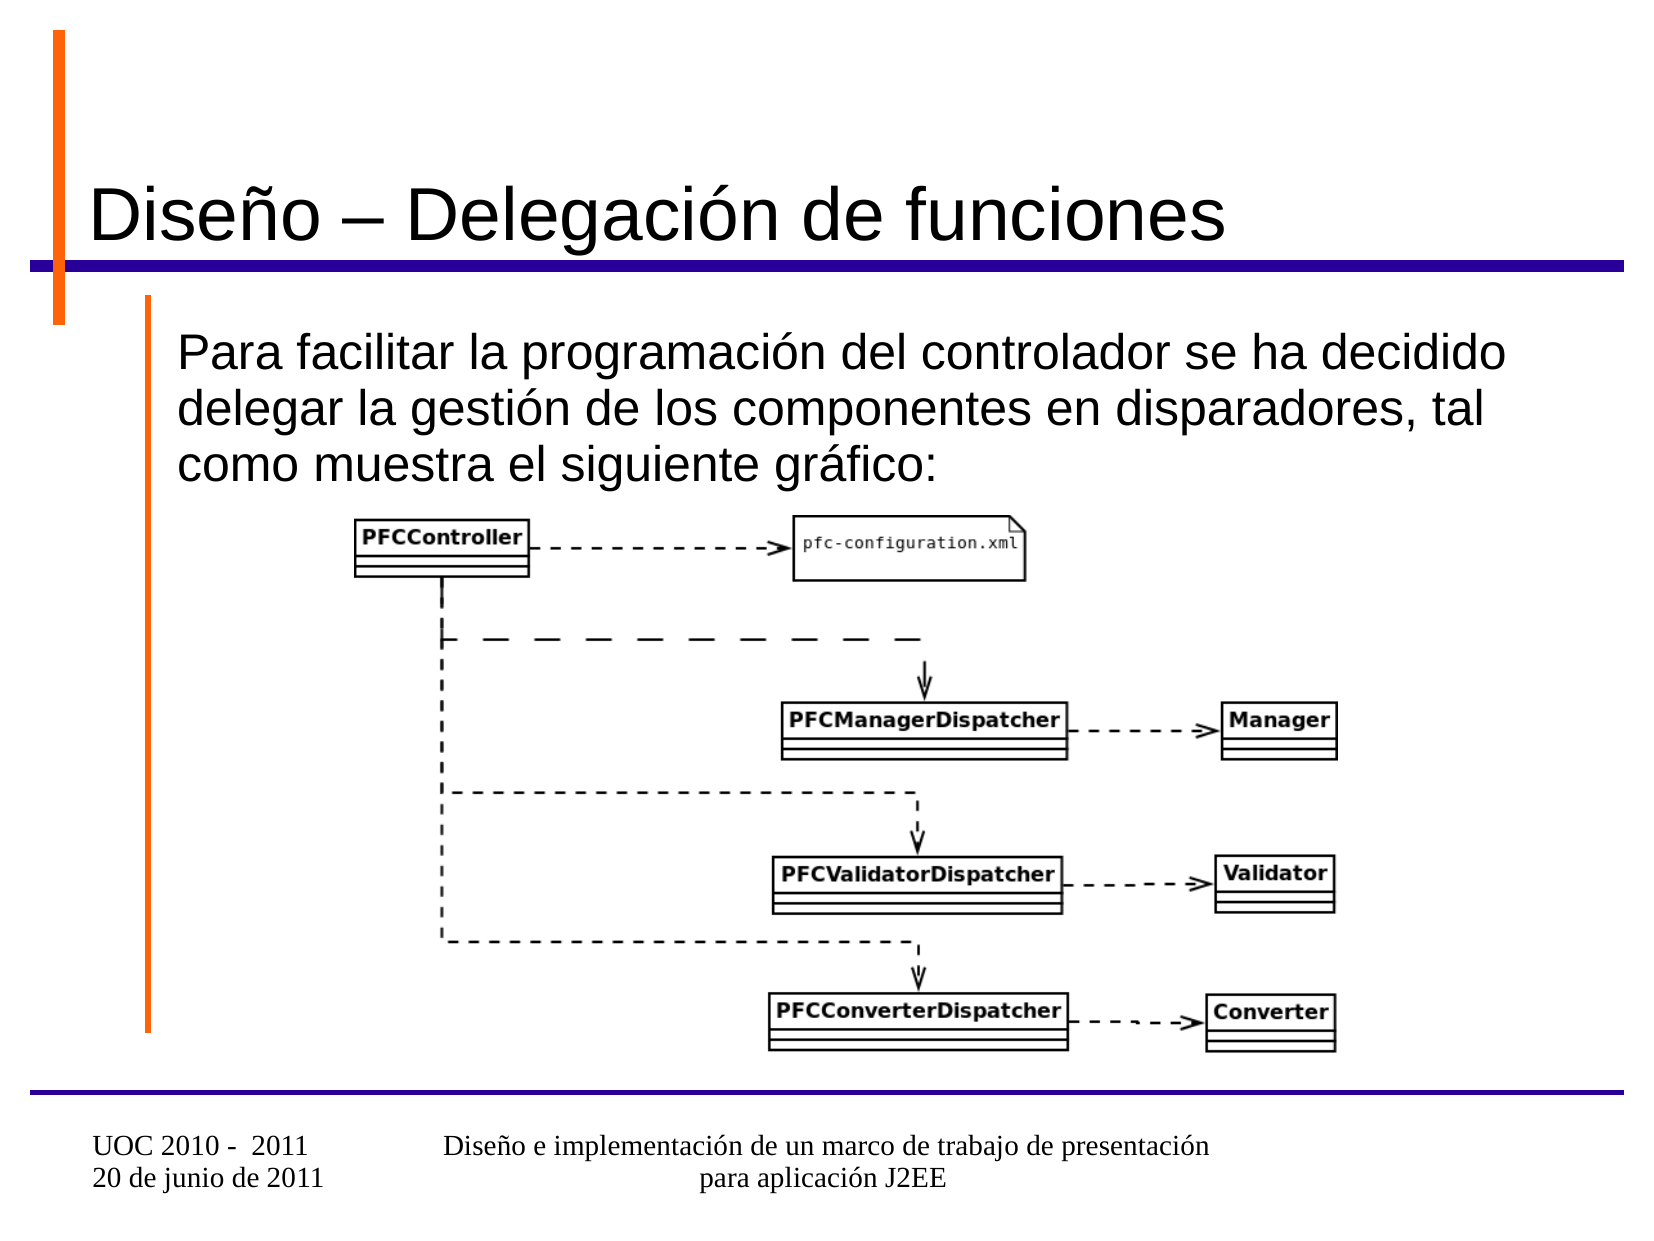

# Diseño – Delegación de funciones
Para facilitar la programación del controlador se ha decidido delegar la gestión de los componentes en disparadores, tal como muestra el siguiente gráfico: